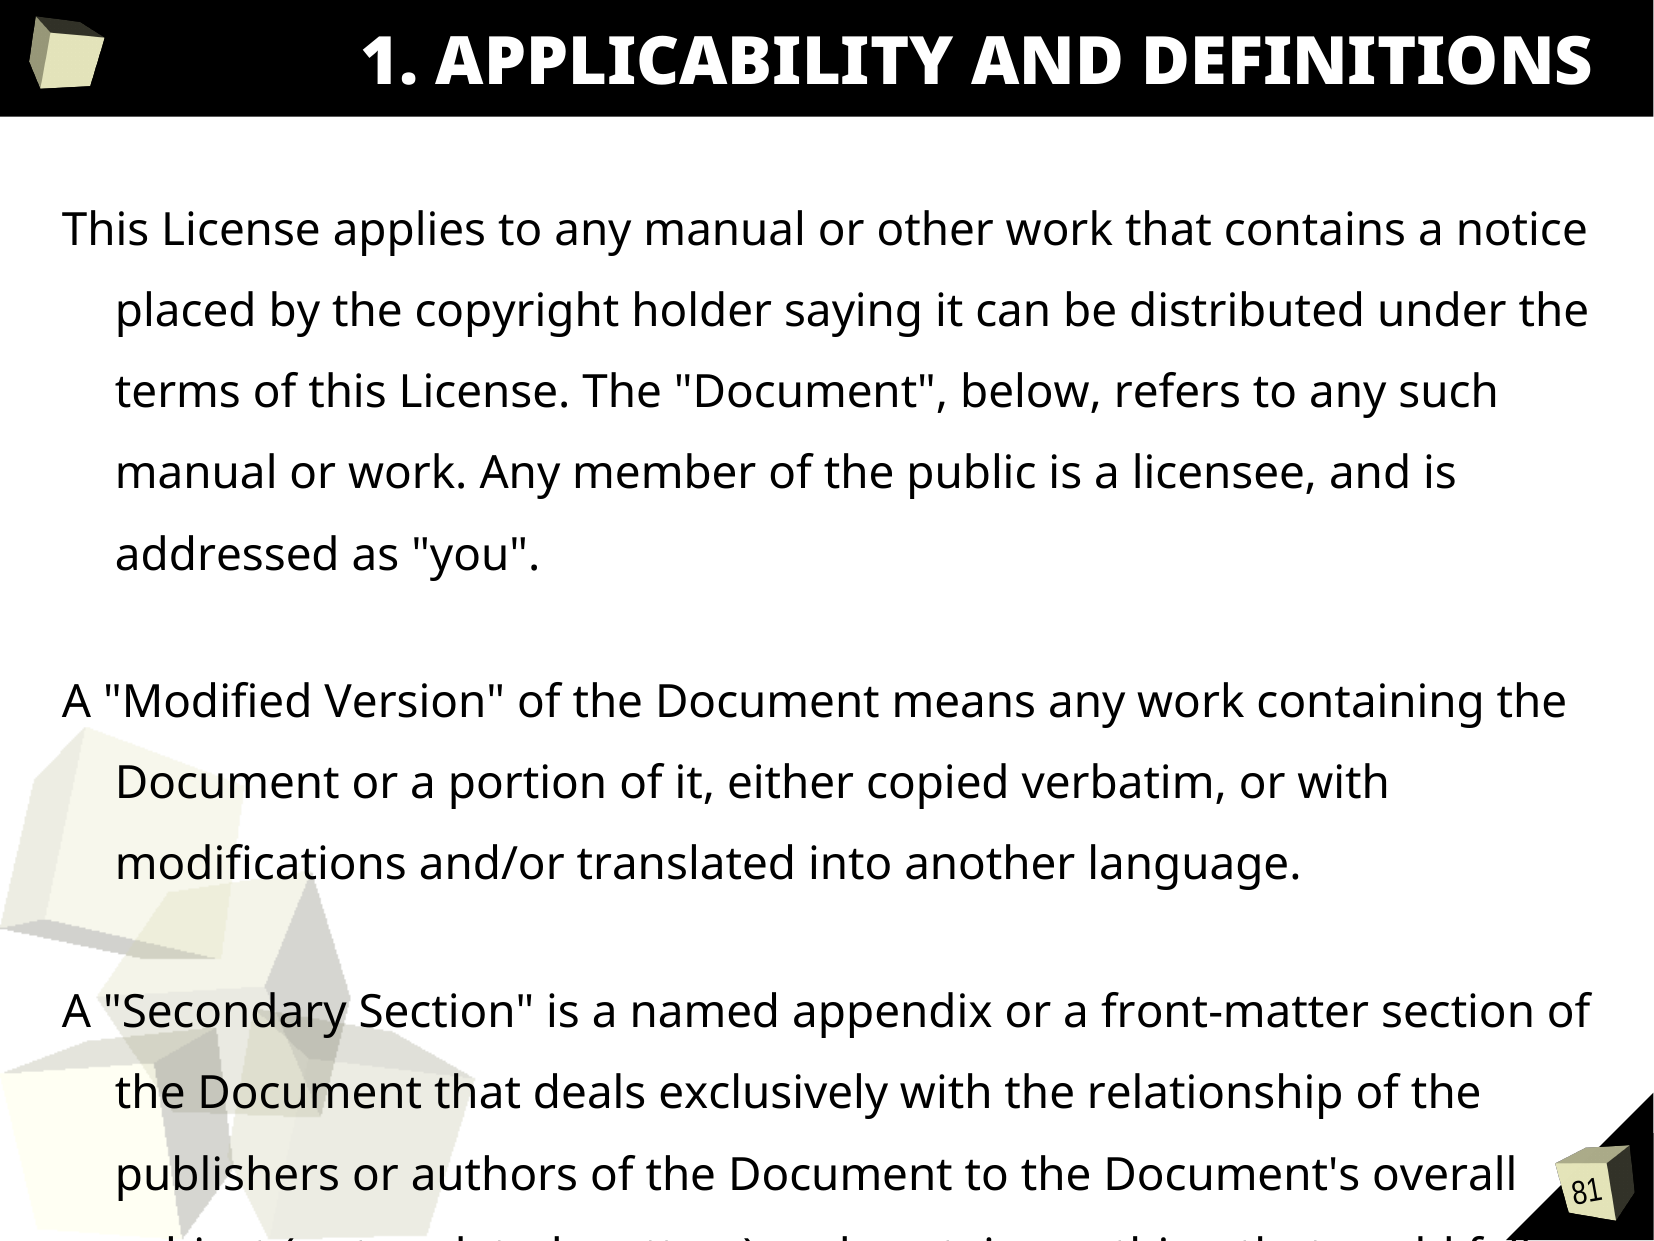

# 1. APPLICABILITY AND DEFINITIONS
This License applies to any manual or other work that contains a notice placed by the copyright holder saying it can be distributed under the terms of this License. The "Document", below, refers to any such manual or work. Any member of the public is a licensee, and is addressed as "you".
A "Modified Version" of the Document means any work containing the Document or a portion of it, either copied verbatim, or with modifications and/or translated into another language.
A "Secondary Section" is a named appendix or a front-matter section of the Document that deals exclusively with the relationship of the publishers or authors of the Document to the Document's overall subject (or to related matters) and contains nothing that could fall directly within that overall subject. (For example, if the Document is in part a textbook of mathematics, a Secondary Section may not explain any mathematics.) The relationship could be a matter of historical connection with the subject or with related matters, or of legal, commercial, philosophical, ethical or political position regarding them.